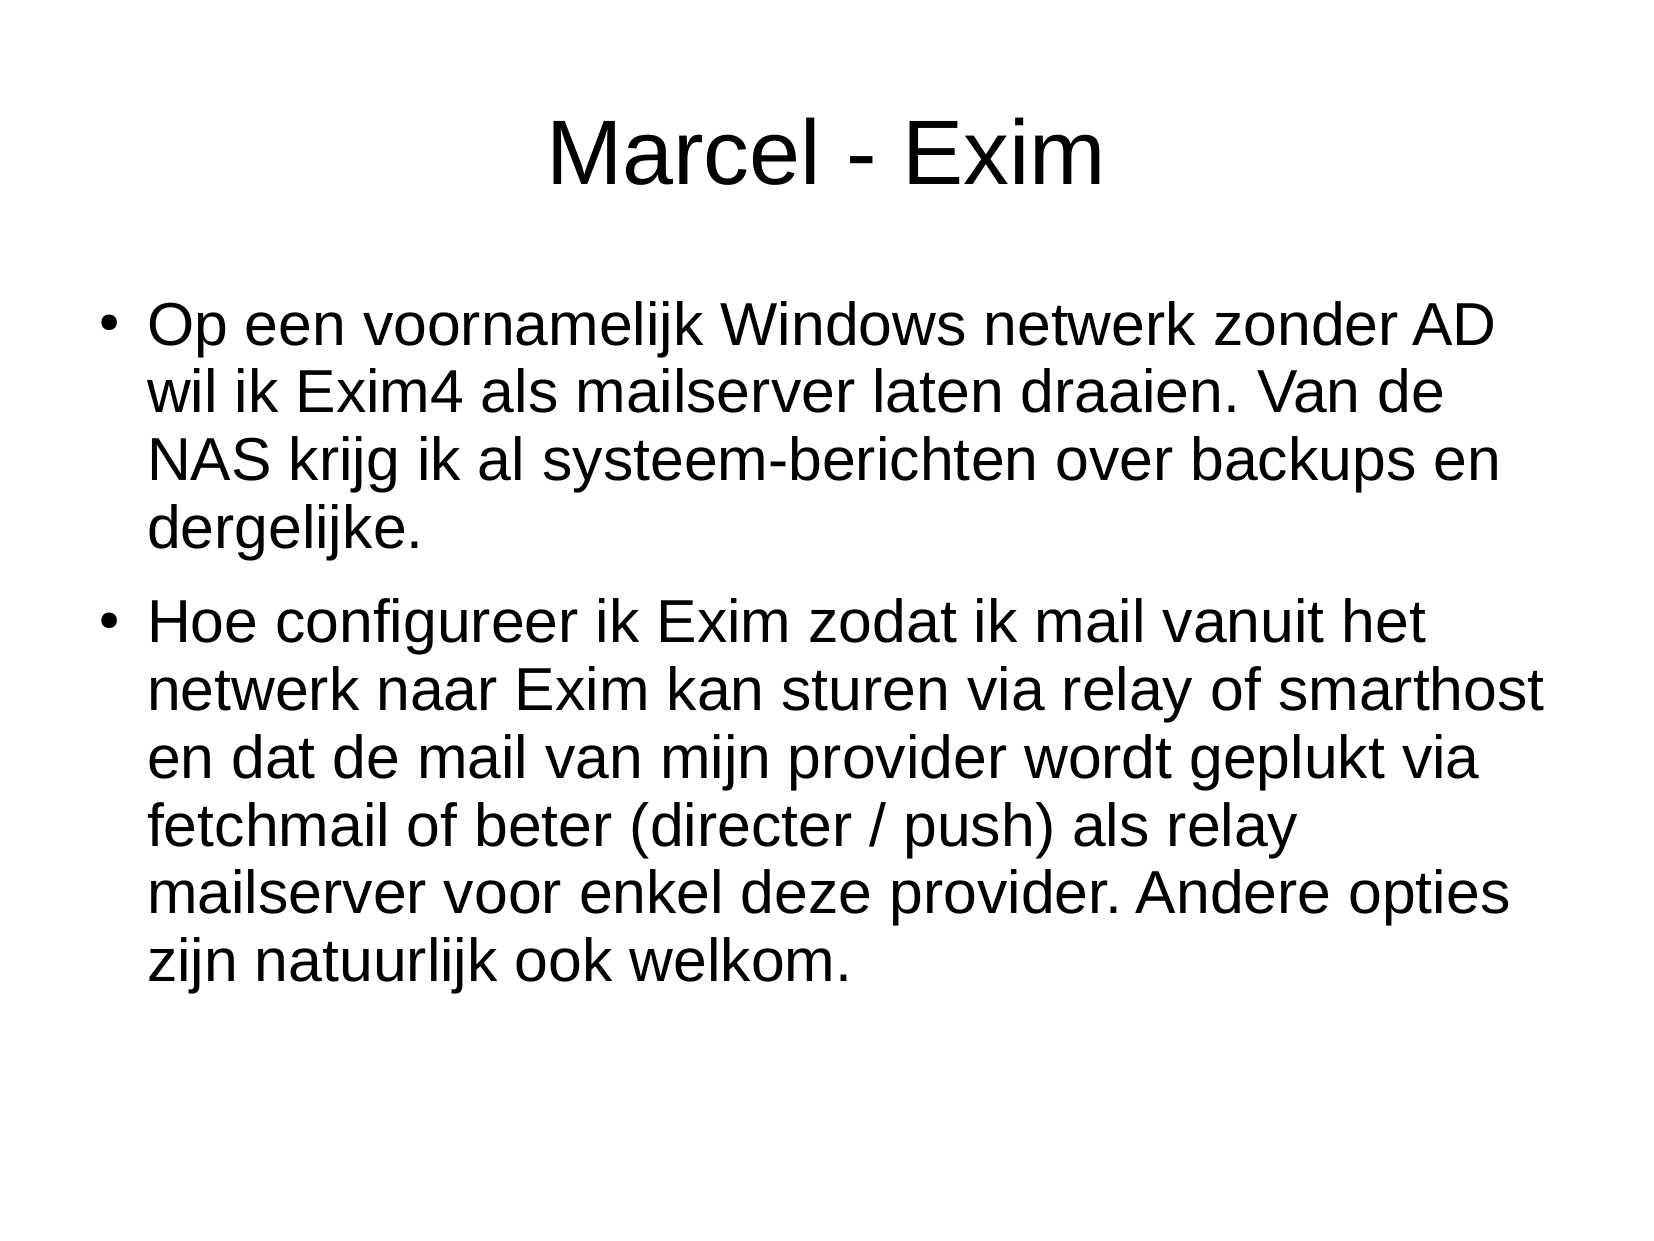

# Marcel - Exim
Op een voornamelijk Windows netwerk zonder AD wil ik Exim4 als mailserver laten draaien. Van de NAS krijg ik al systeem-berichten over backups en dergelijke.
Hoe configureer ik Exim zodat ik mail vanuit het netwerk naar Exim kan sturen via relay of smarthost en dat de mail van mijn provider wordt geplukt via fetchmail of beter (directer / push) als relay mailserver voor enkel deze provider. Andere opties zijn natuurlijk ook welkom.